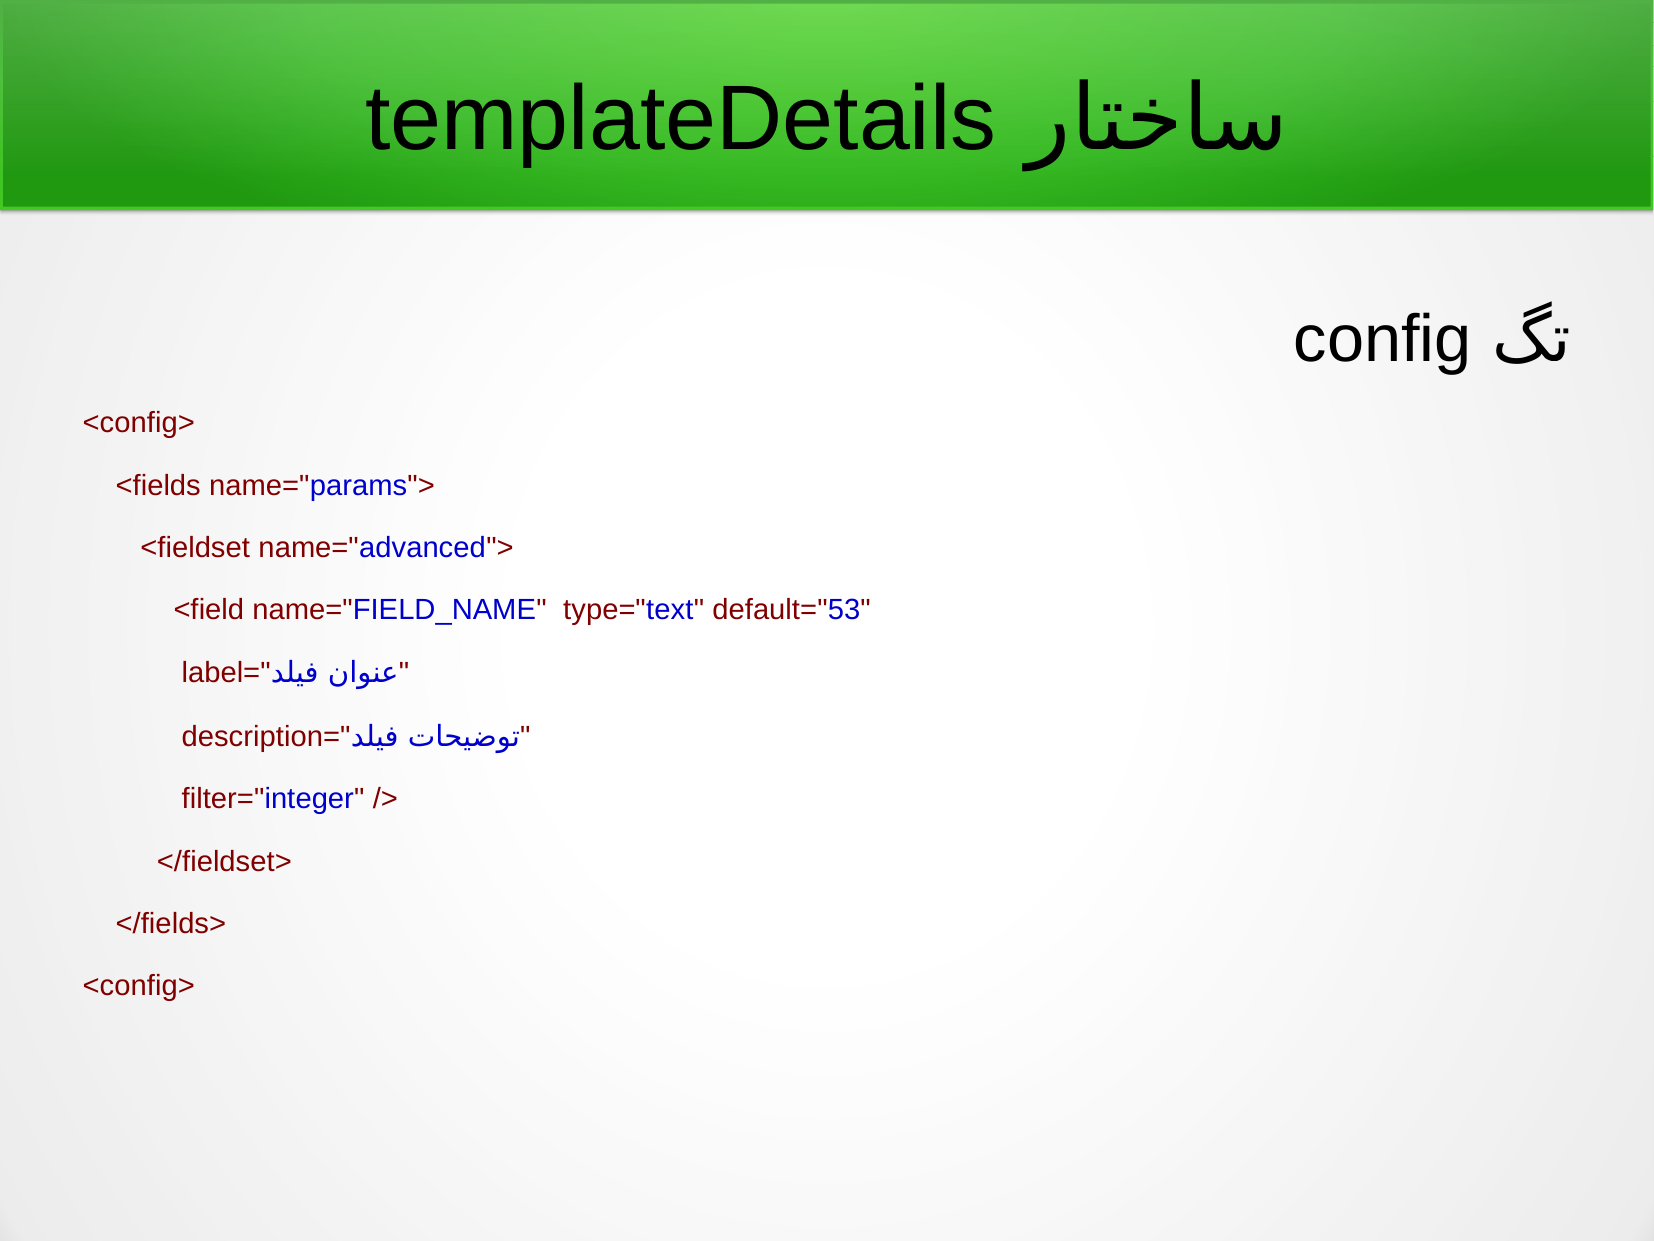

# ساختار templateDetails
تگ config
<config>
 <fields name="params">
 <fieldset name="advanced">
 <field name="FIELD_NAME" type="text" default="53"
 label="عنوان فیلد"
 description="توضیحات فیلد"
 filter="integer" />
 </fieldset>
 </fields>
<config>